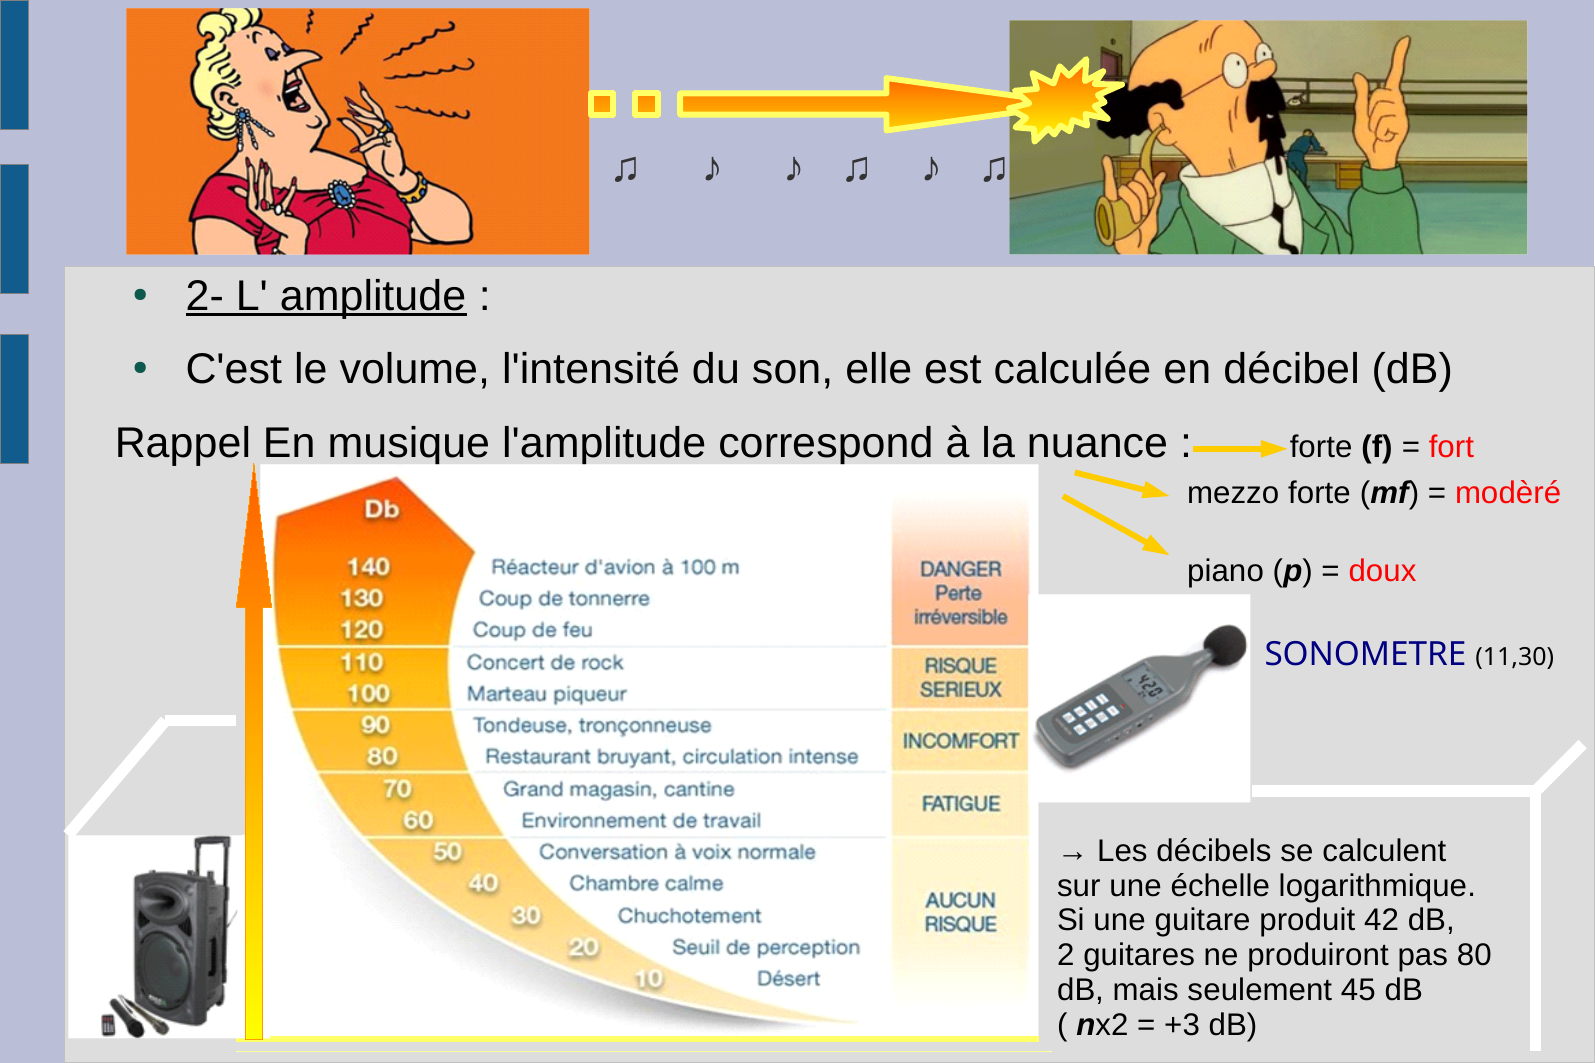

# ♫ ♪ ♪ ♫ ♪ ♫
2- L' amplitude :
C'est le volume, l'intensité du son, elle est calculée en décibel (dB)
Rappel En musique l'amplitude correspond à la nuance : forte (f) = fort
mezzo forte (mf) = modèré
piano (p) = doux
SONOMETRE (11,30)
→ Les décibels se calculent sur une échelle logarithmique.
Si une guitare produit 42 dB,
2 guitares ne produiront pas 80 dB, mais seulement 45 dB
( nx2 = +3 dB)